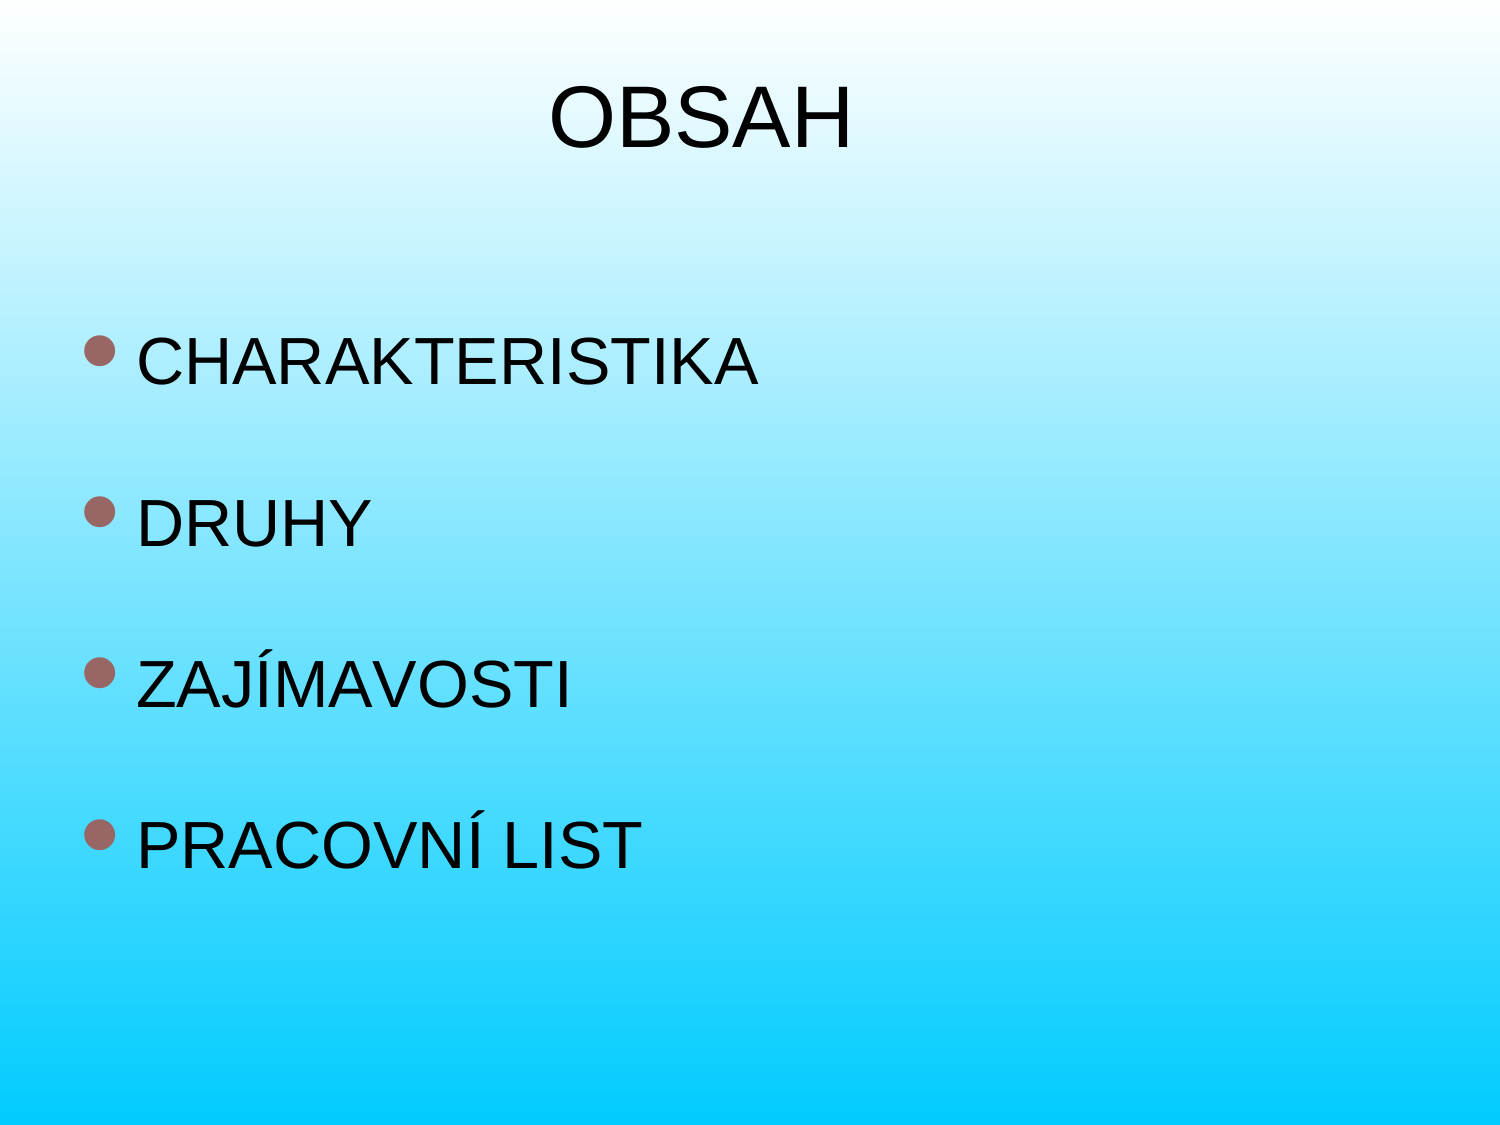

# OBSAH
CHARAKTERISTIKA
DRUHY
ZAJÍMAVOSTI
PRACOVNÍ LIST